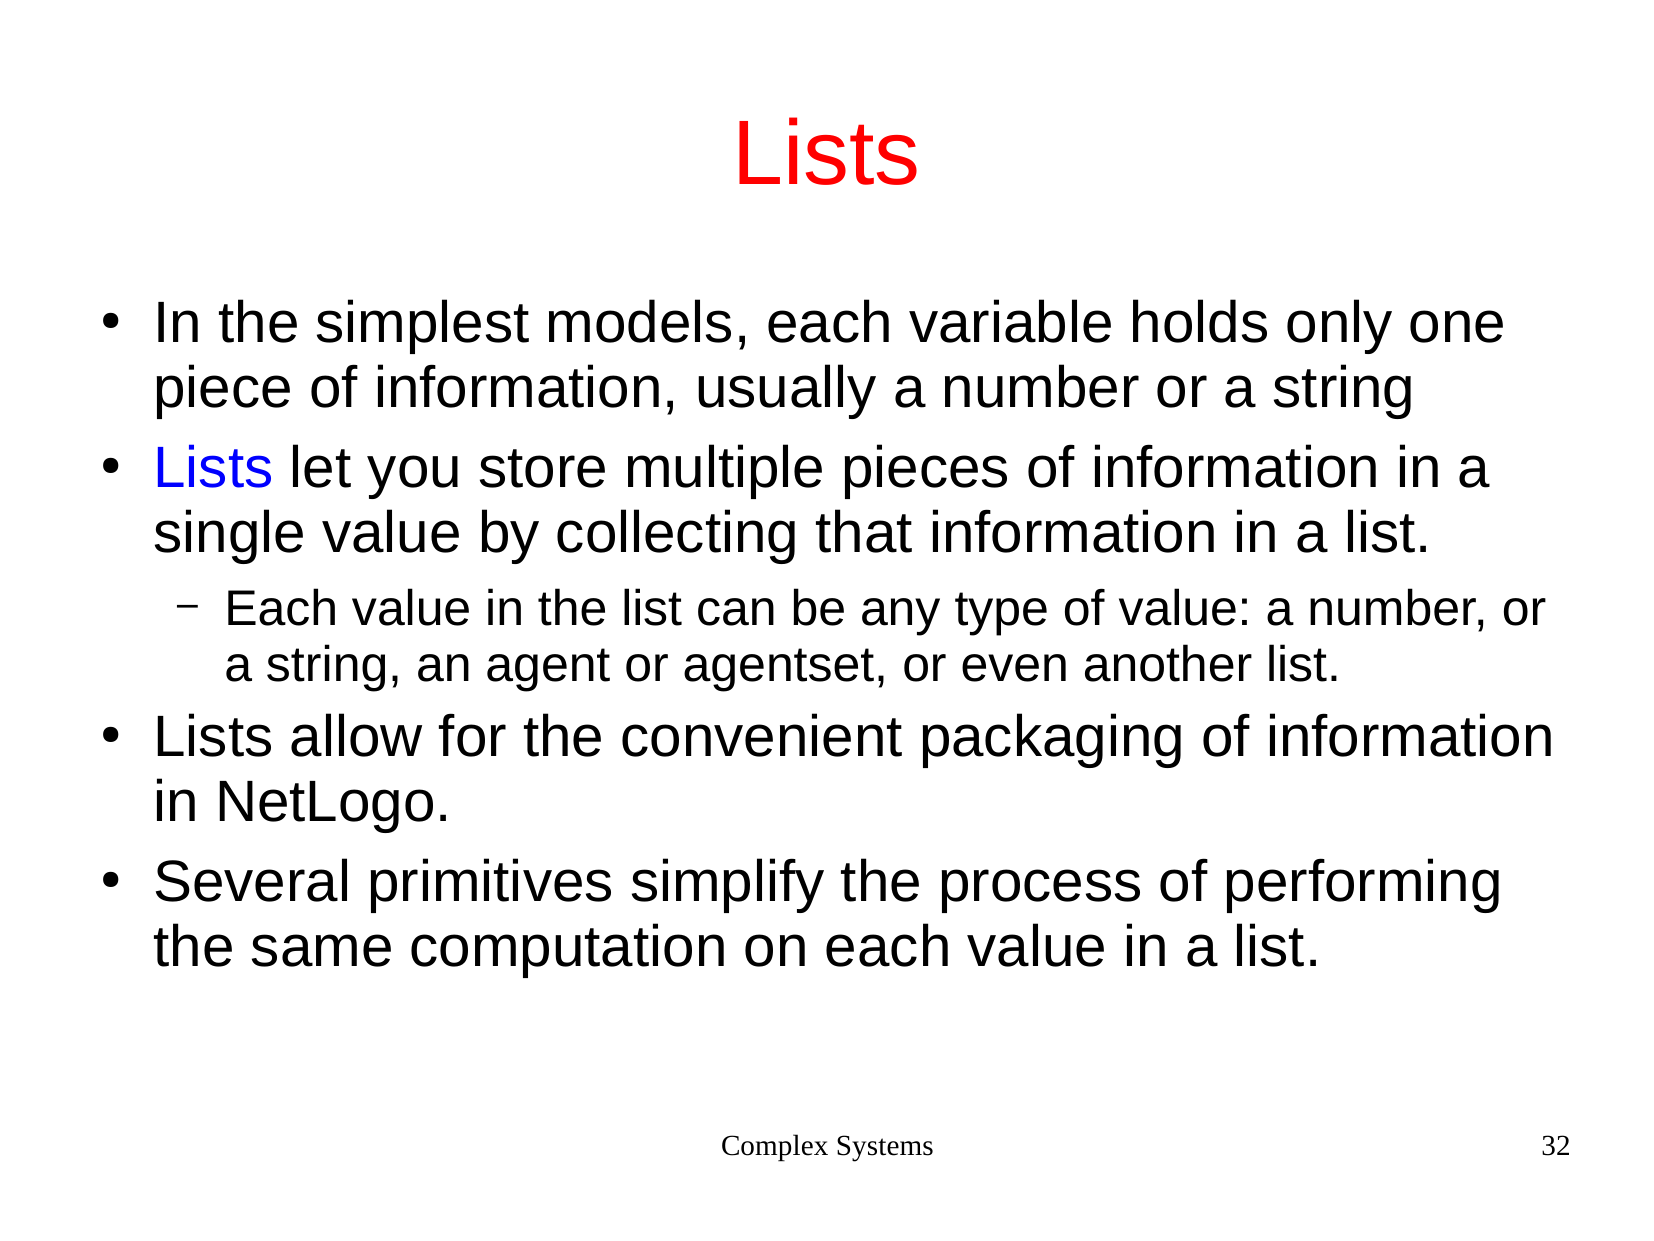

# Lists
In the simplest models, each variable holds only one piece of information, usually a number or a string
Lists let you store multiple pieces of information in a single value by collecting that information in a list.
Each value in the list can be any type of value: a number, or a string, an agent or agentset, or even another list.
Lists allow for the convenient packaging of information in NetLogo.
Several primitives simplify the process of performing the same computation on each value in a list.
Complex Systems
32